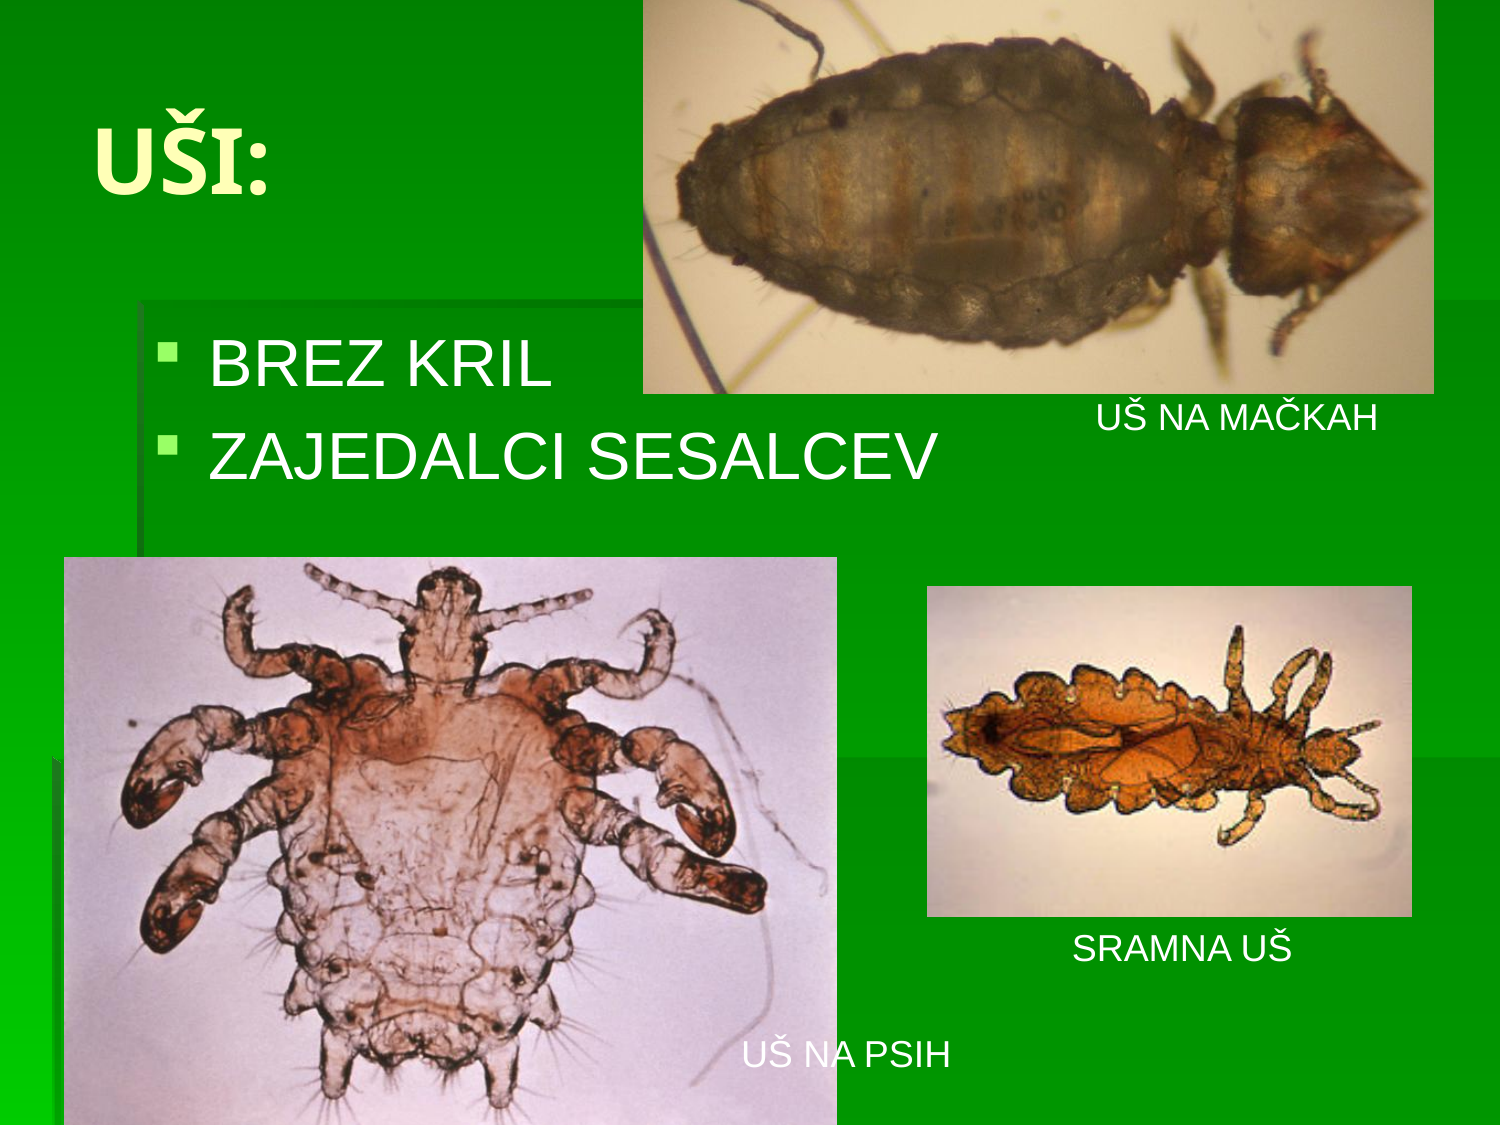

# UŠI:
BREZ KRIL
ZAJEDALCI SESALCEV
UŠ NA MAČKAH
SRAMNA UŠ
UŠ NA PSIH